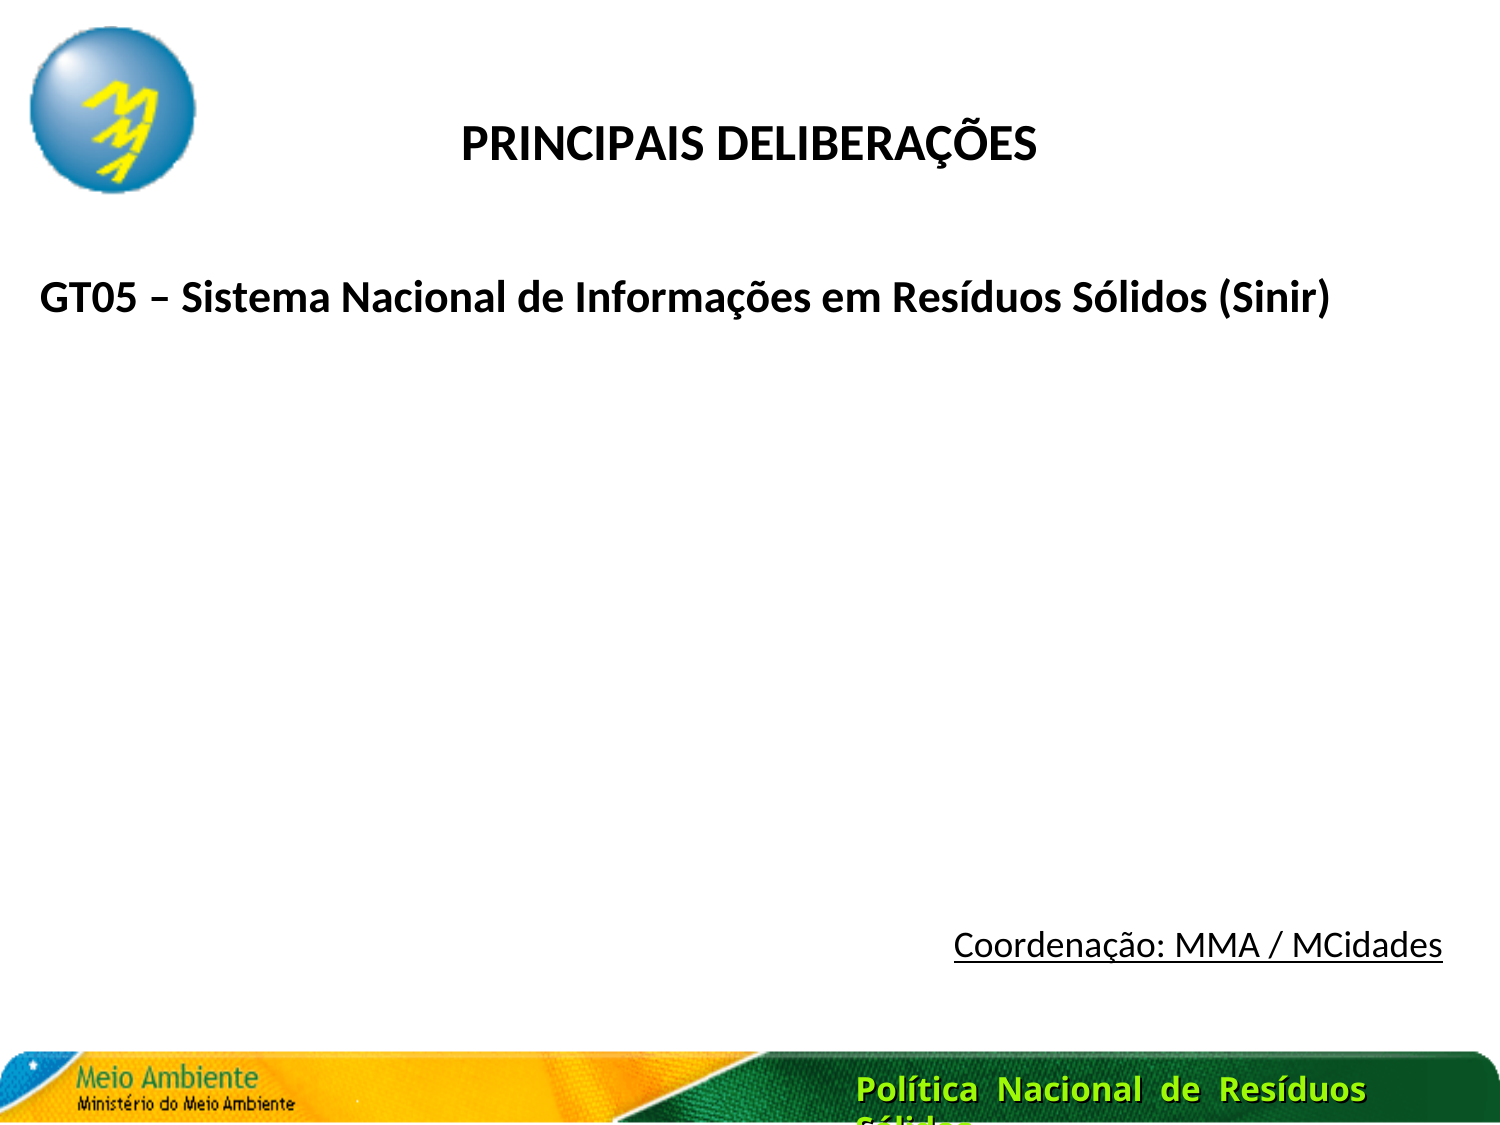

# PRINCIPAIS DELIBERAÇÕES
GT05 – Sistema Nacional de Informações em Resíduos Sólidos (Sinir)
Coordenação: MMA / MCidades